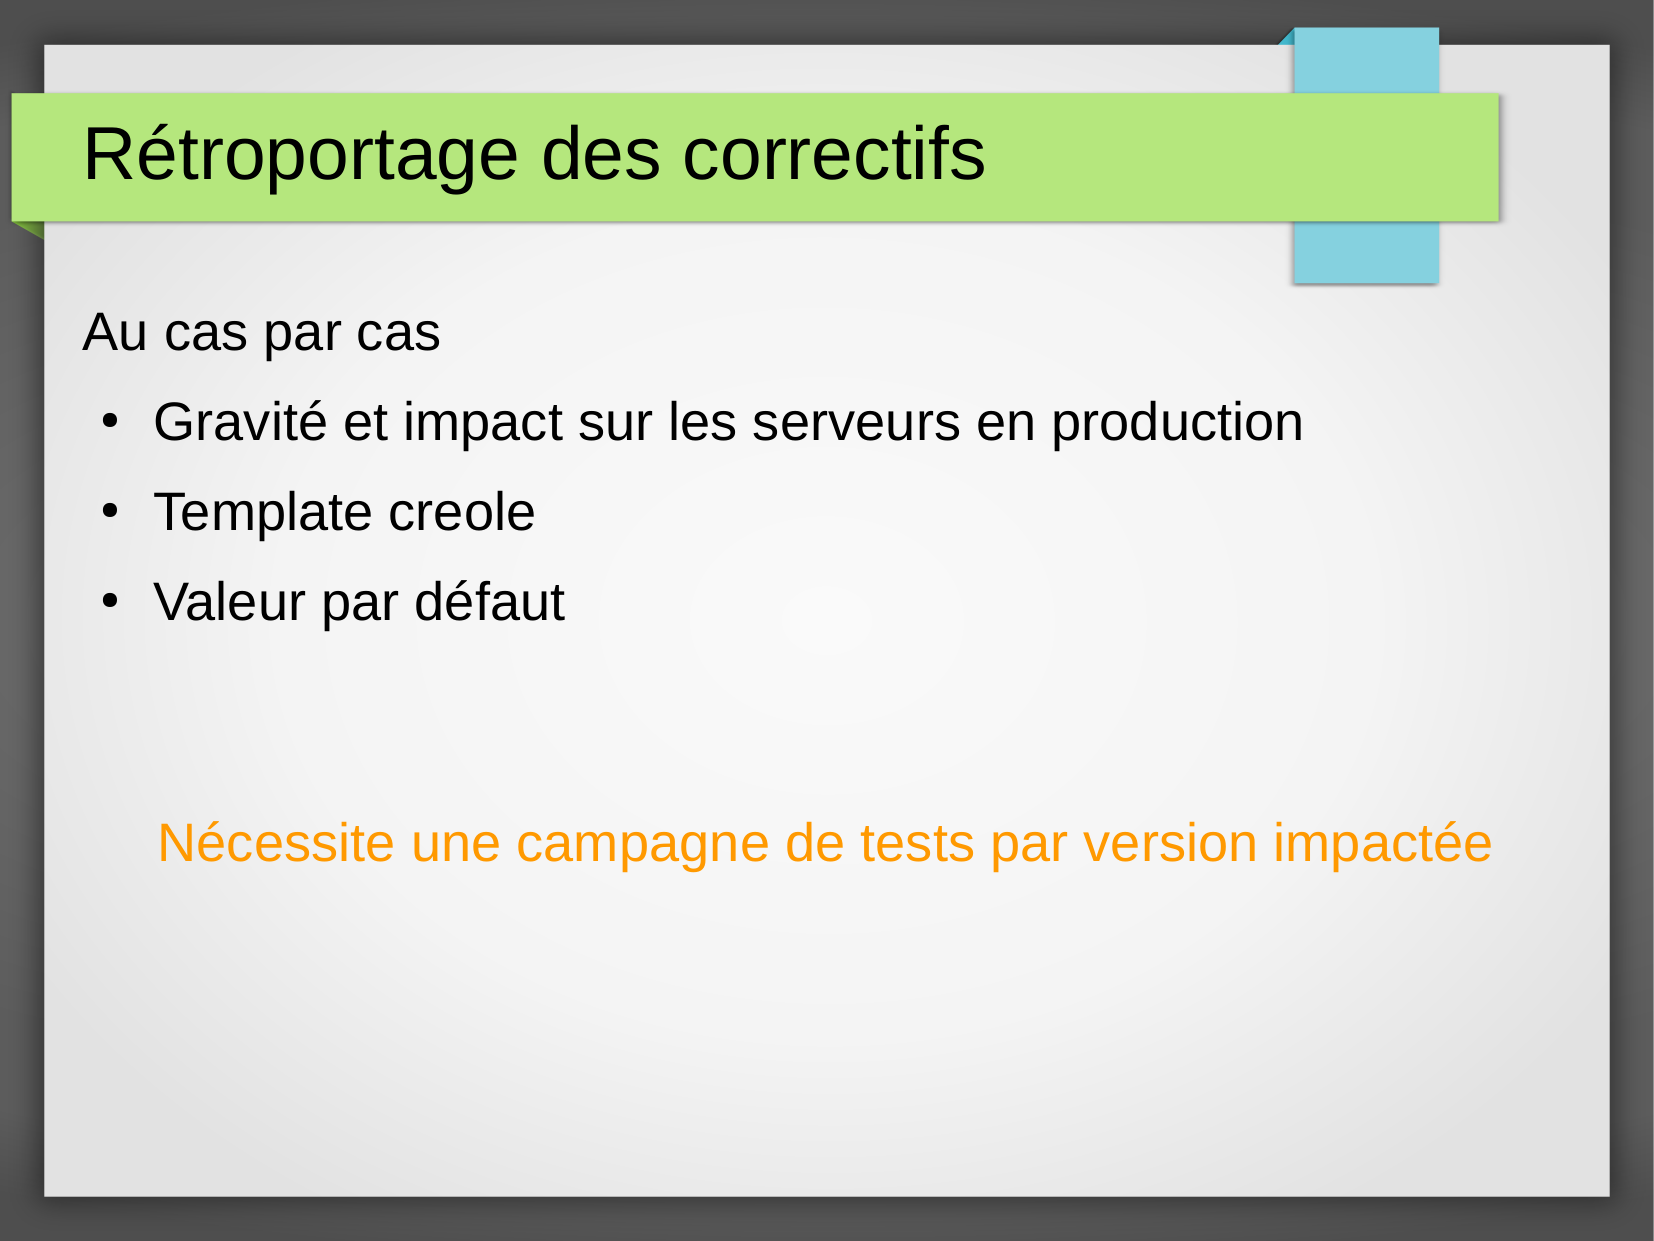

# Rétroportage des correctifs
Au cas par cas
Gravité et impact sur les serveurs en production
Template creole
Valeur par défaut
Nécessite une campagne de tests par version impactée